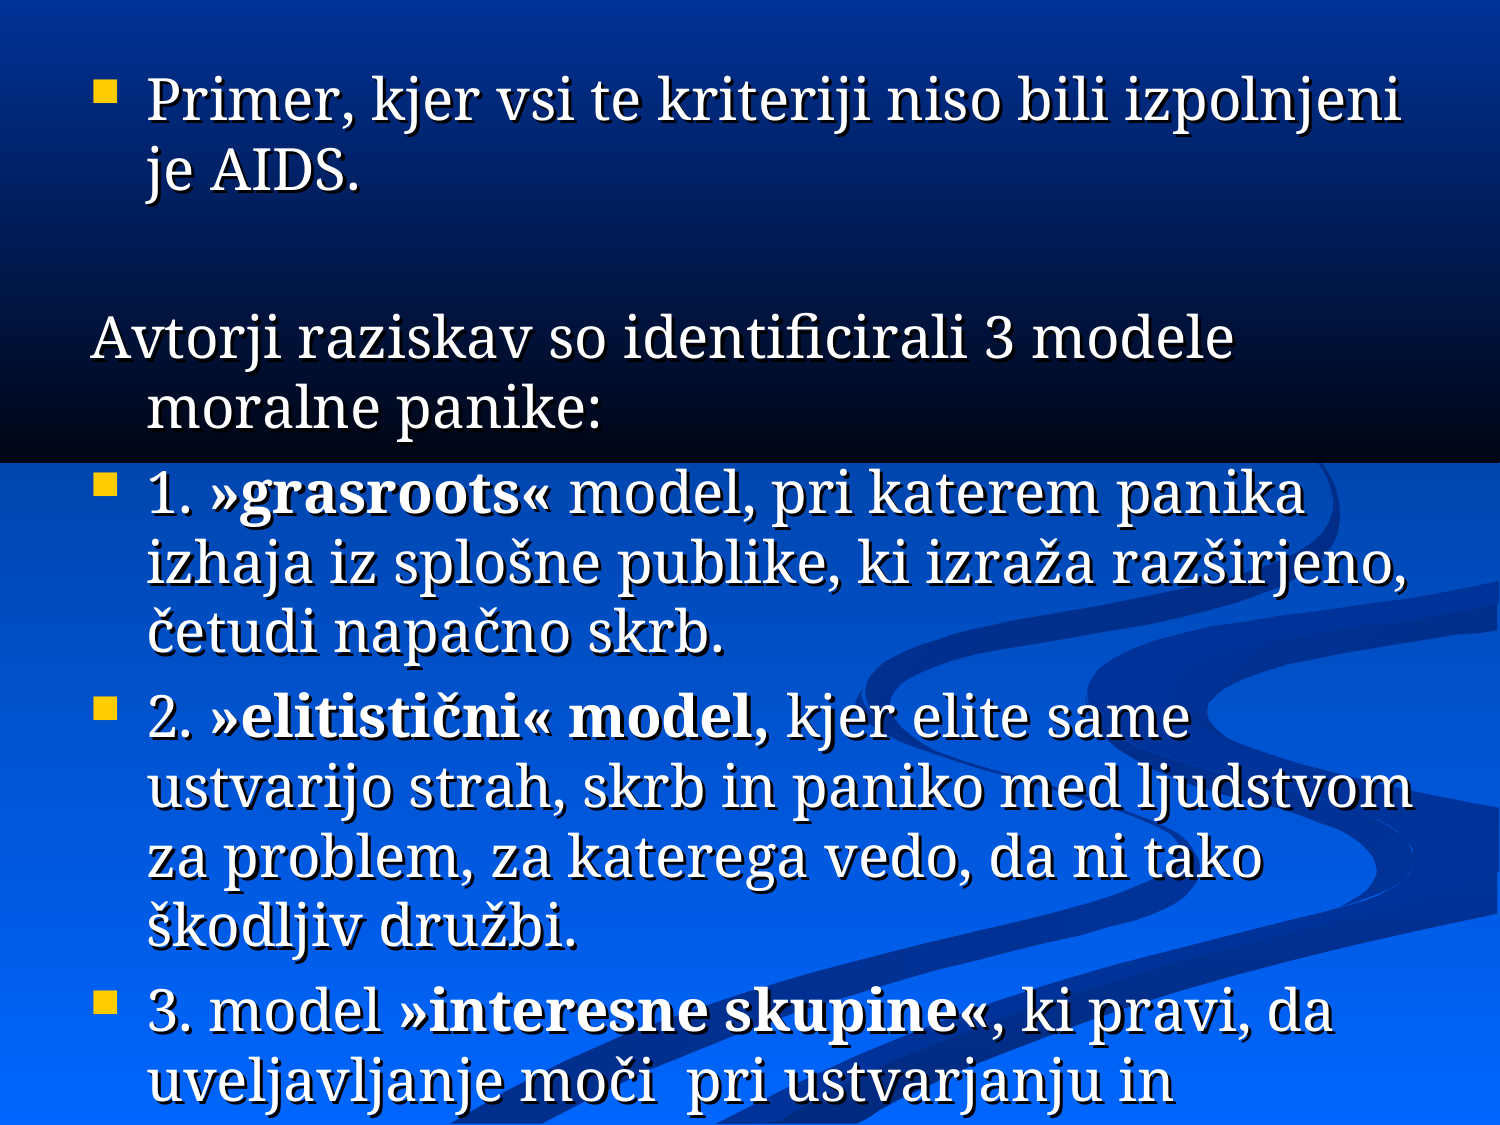

# Primer, kjer vsi te kriteriji niso bili izpolnjeni je AIDS.
Avtorji raziskav so identificirali 3 modele moralne panike:
1. »grasroots« model, pri katerem panika izhaja iz splošne publike, ki izraža razširjeno, četudi napačno skrb.
2. »elitistični« model, kjer elite same ustvarijo strah, skrb in paniko med ljudstvom za problem, za katerega vedo, da ni tako škodljiv družbi.
3. model »interesne skupine«, ki pravi, da uveljavljanje moči pri ustvarjanju in vzdrževanju moralne panike po vsej verjetnosti izhaja iz srednjega kroga moči in statusa, ne pa iz elite.